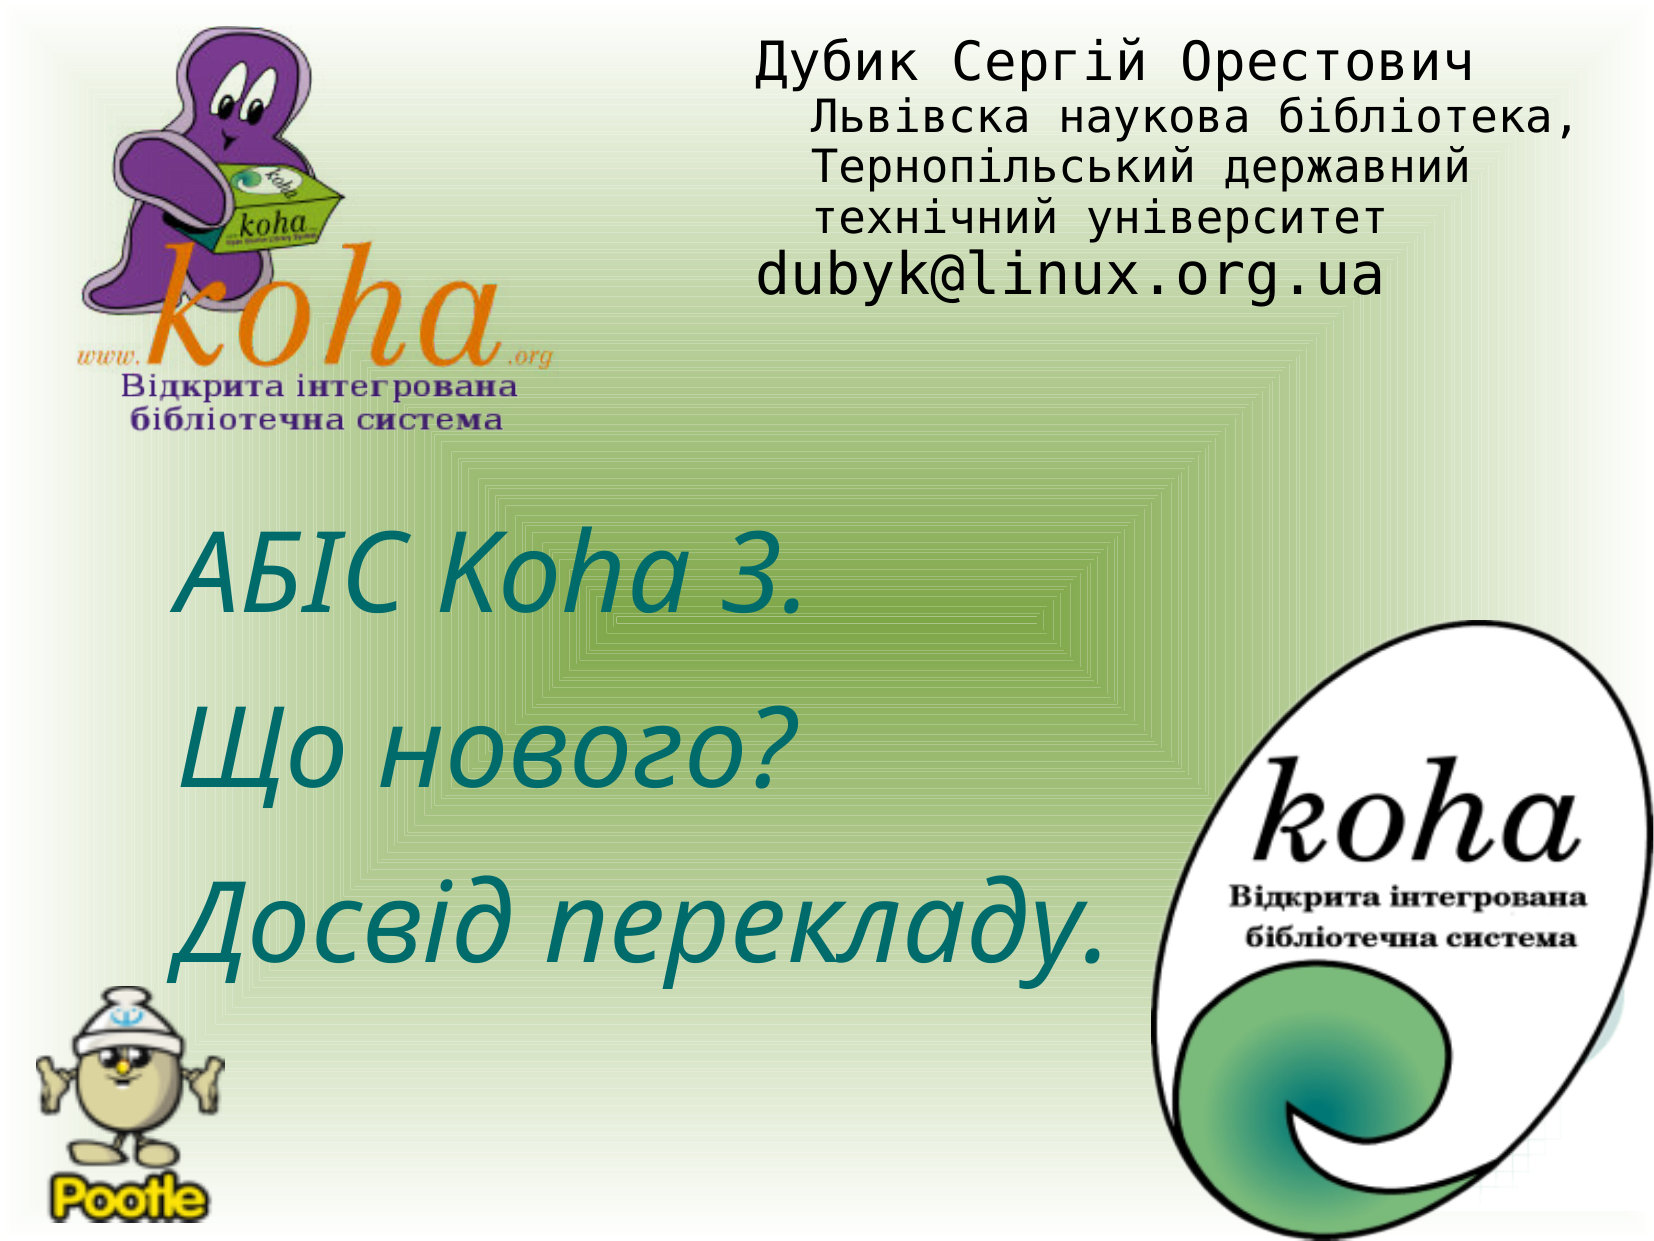

Дубик Сергій Орестович
 Львівска наукова бібліотека,
 Тернопільський державний
 технічний університет
dubyk@linux.org.ua
# АБІС Koha 3.
Що нового?
Досвід перекладу.